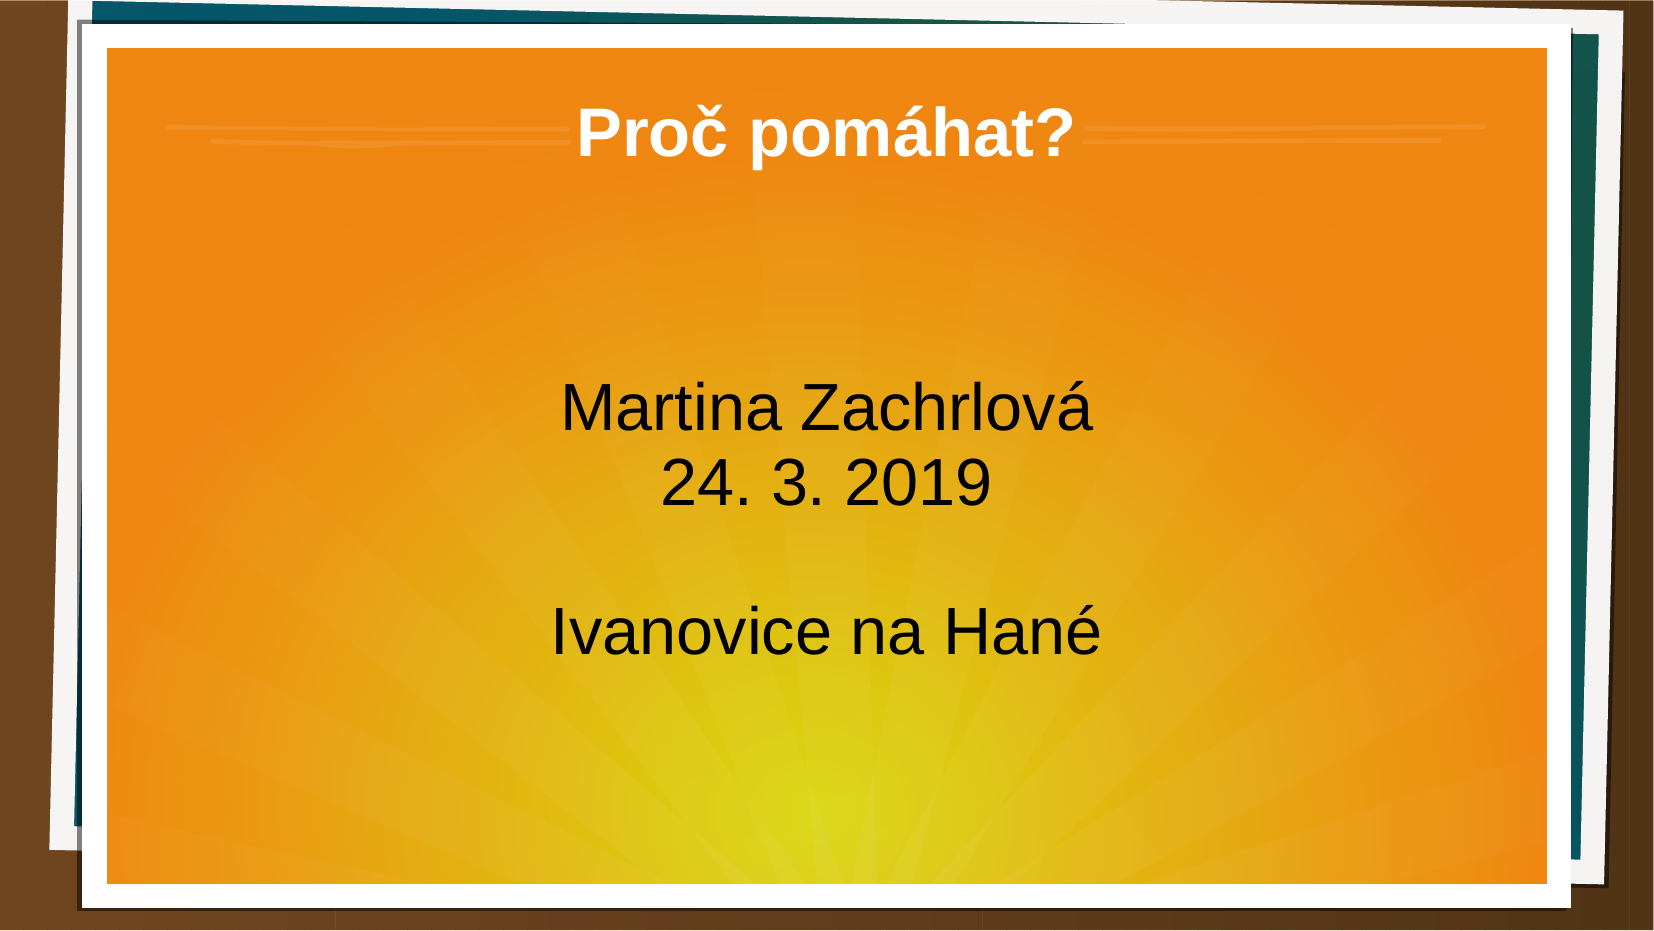

# Proč pomáhat?
Martina Zachrlová
24. 3. 2019
Ivanovice na Hané